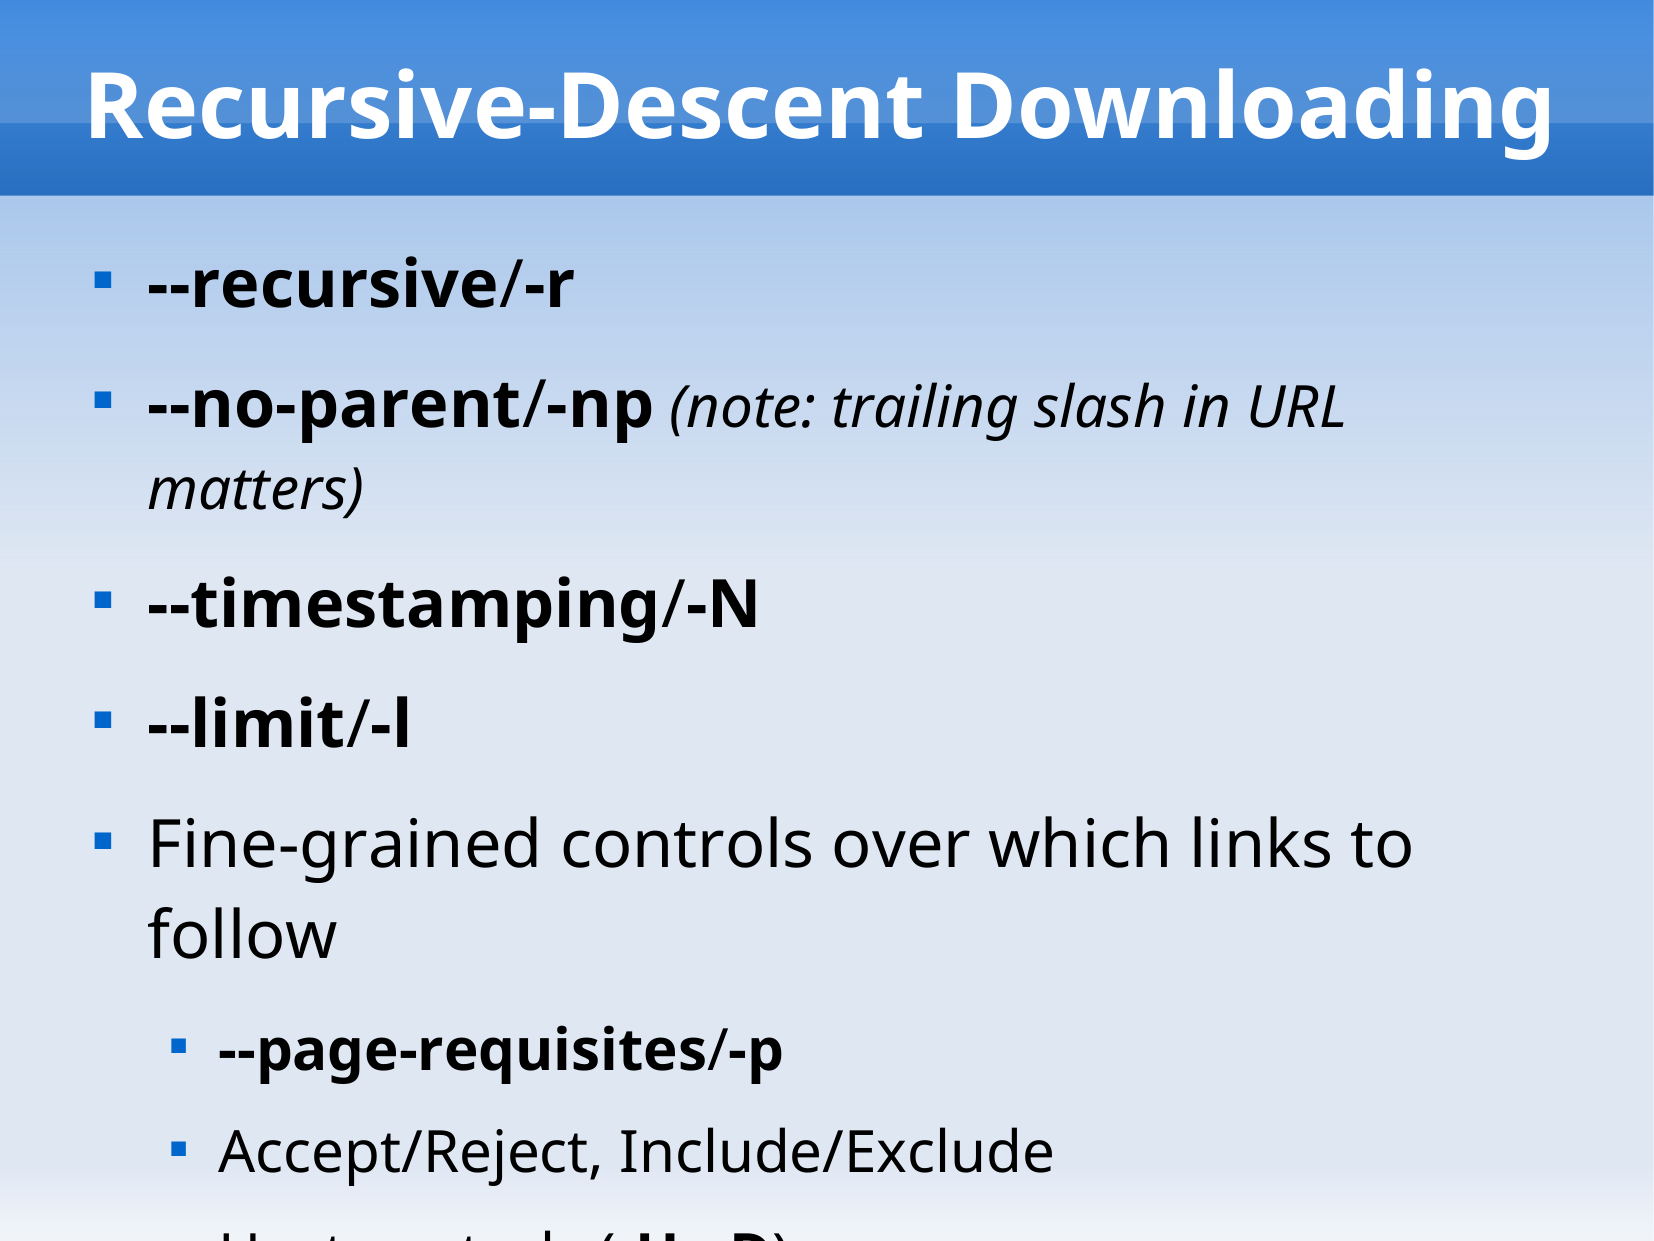

# Recursive-Descent Downloading
--recursive/-r
--no-parent/-np (note: trailing slash in URL matters)
--timestamping/-N
--limit/-l
Fine-grained controls over which links to follow
--page-requisites/-p
Accept/Reject, Include/Exclude
Host controls (-H, -D)
Link and filename conversion for local browsing
(-k and -E)